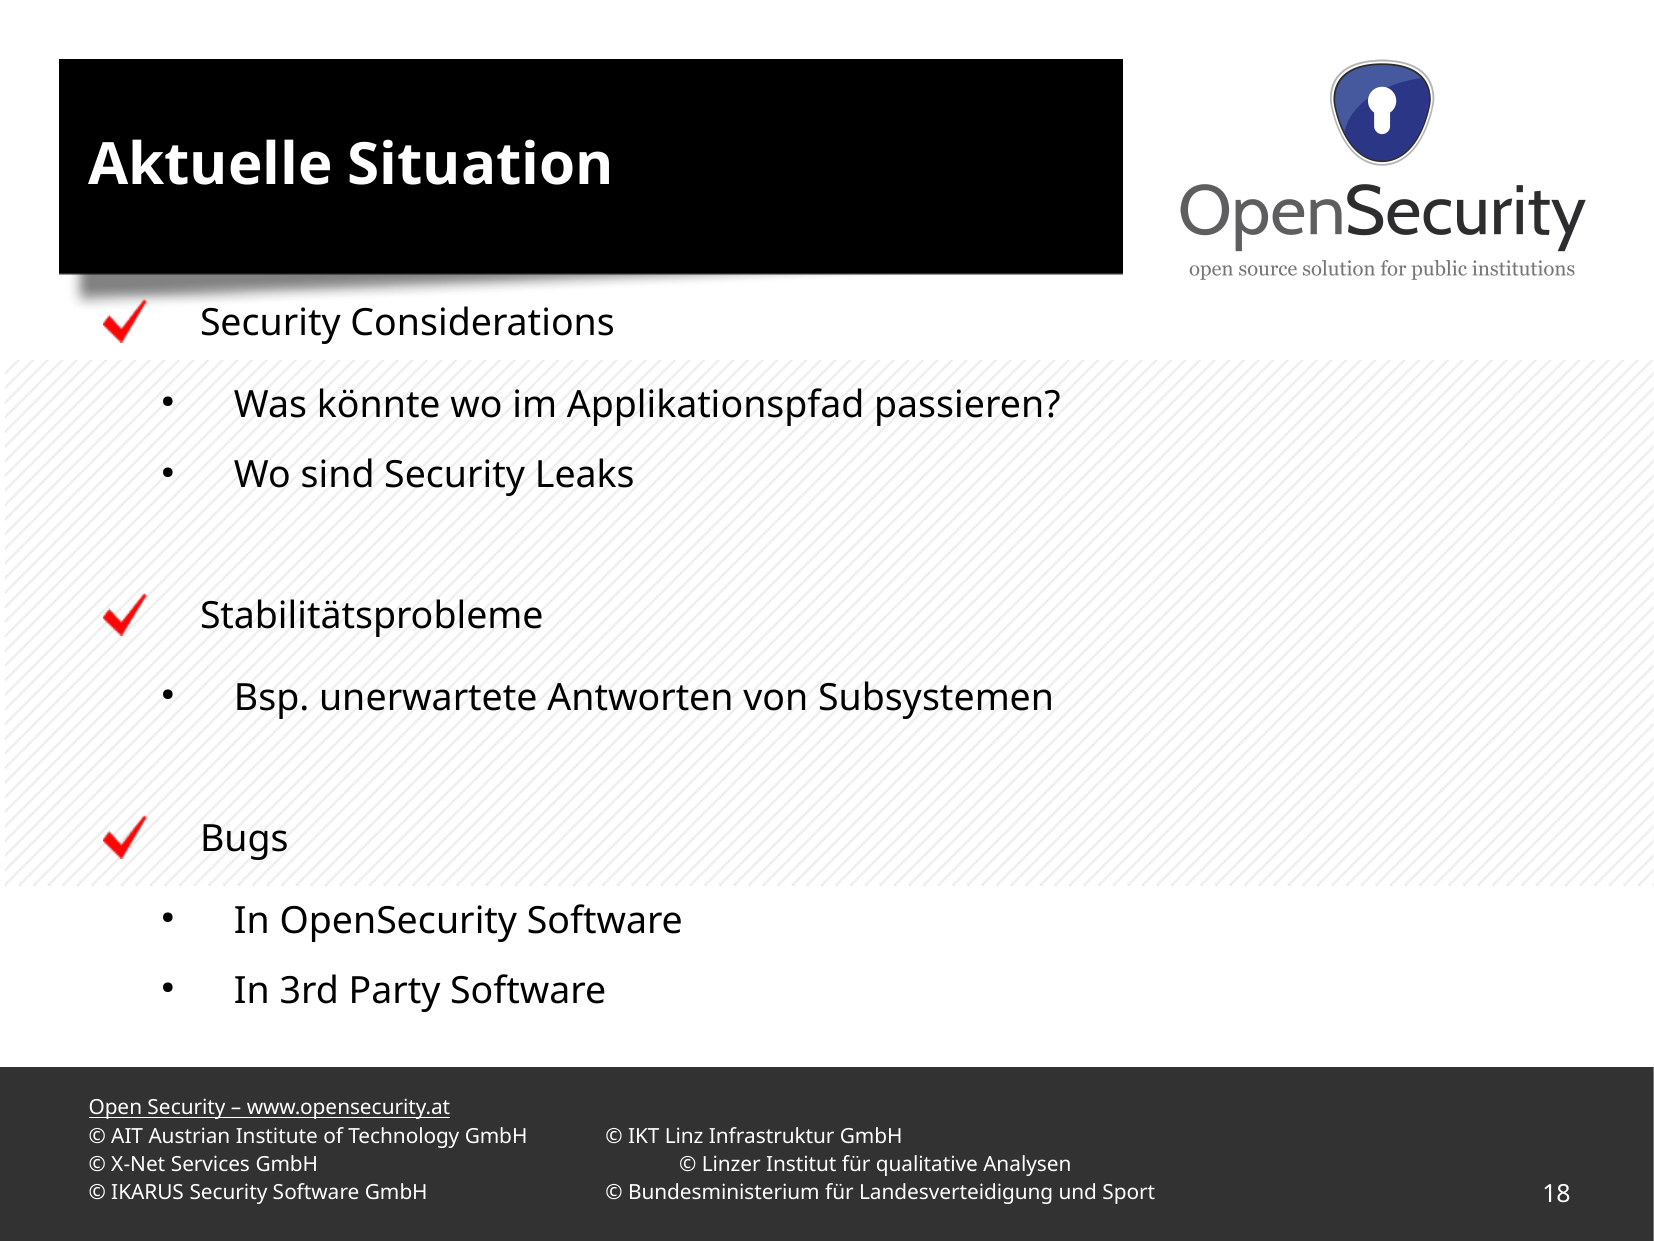

# Aktuelle Situation
Security Considerations
Was könnte wo im Applikationspfad passieren?
Wo sind Security Leaks
Stabilitätsprobleme
Bsp. unerwartete Antworten von Subsystemen
Bugs
In OpenSecurity Software
In 3rd Party Software
18